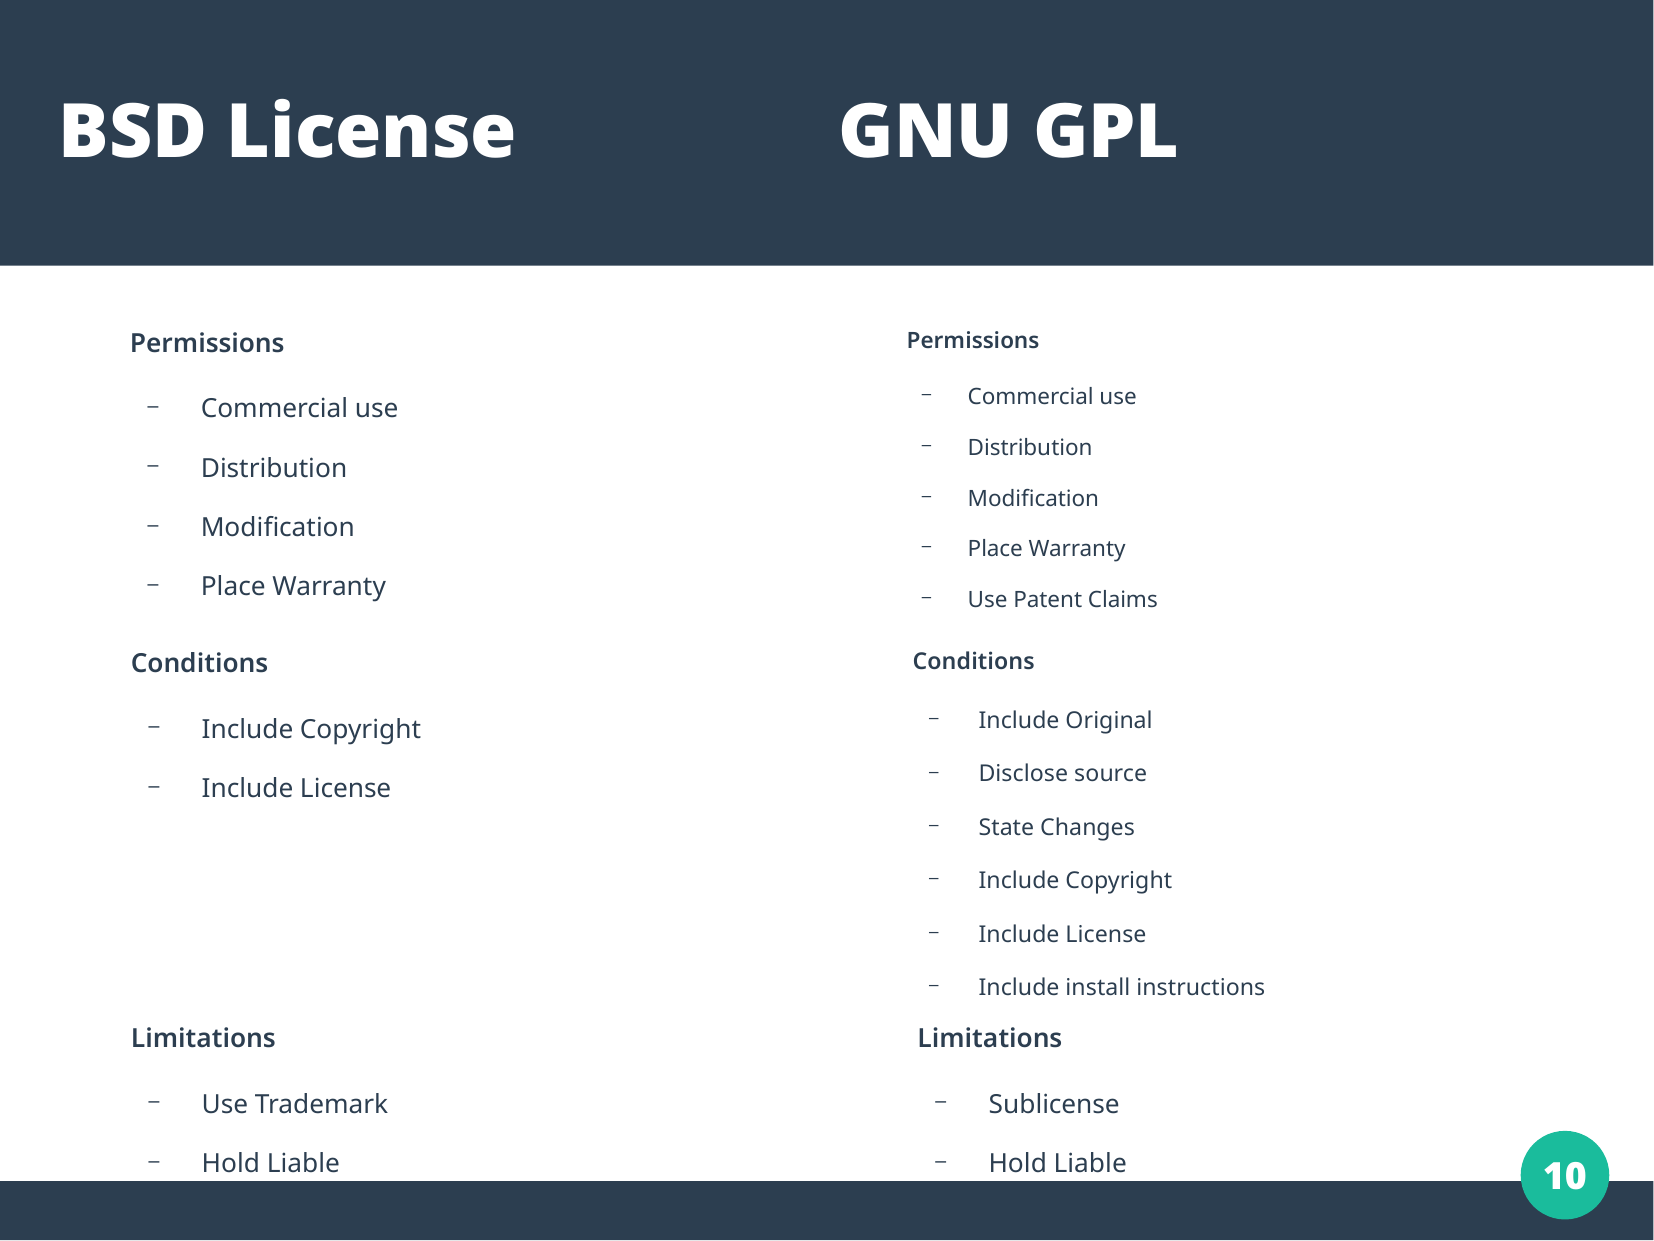

# BSD License
GNU GPL
Permissions
Commercial use
Distribution
Modification
Place Warranty
Permissions
Commercial use
Distribution
Modification
Place Warranty
Use Patent Claims
Conditions
Include Copyright
Include License
Conditions
Include Original
Disclose source
State Changes
Include Copyright
Include License
Include install instructions
Limitations
Use Trademark
Hold Liable
Limitations
Sublicense
Hold Liable
10